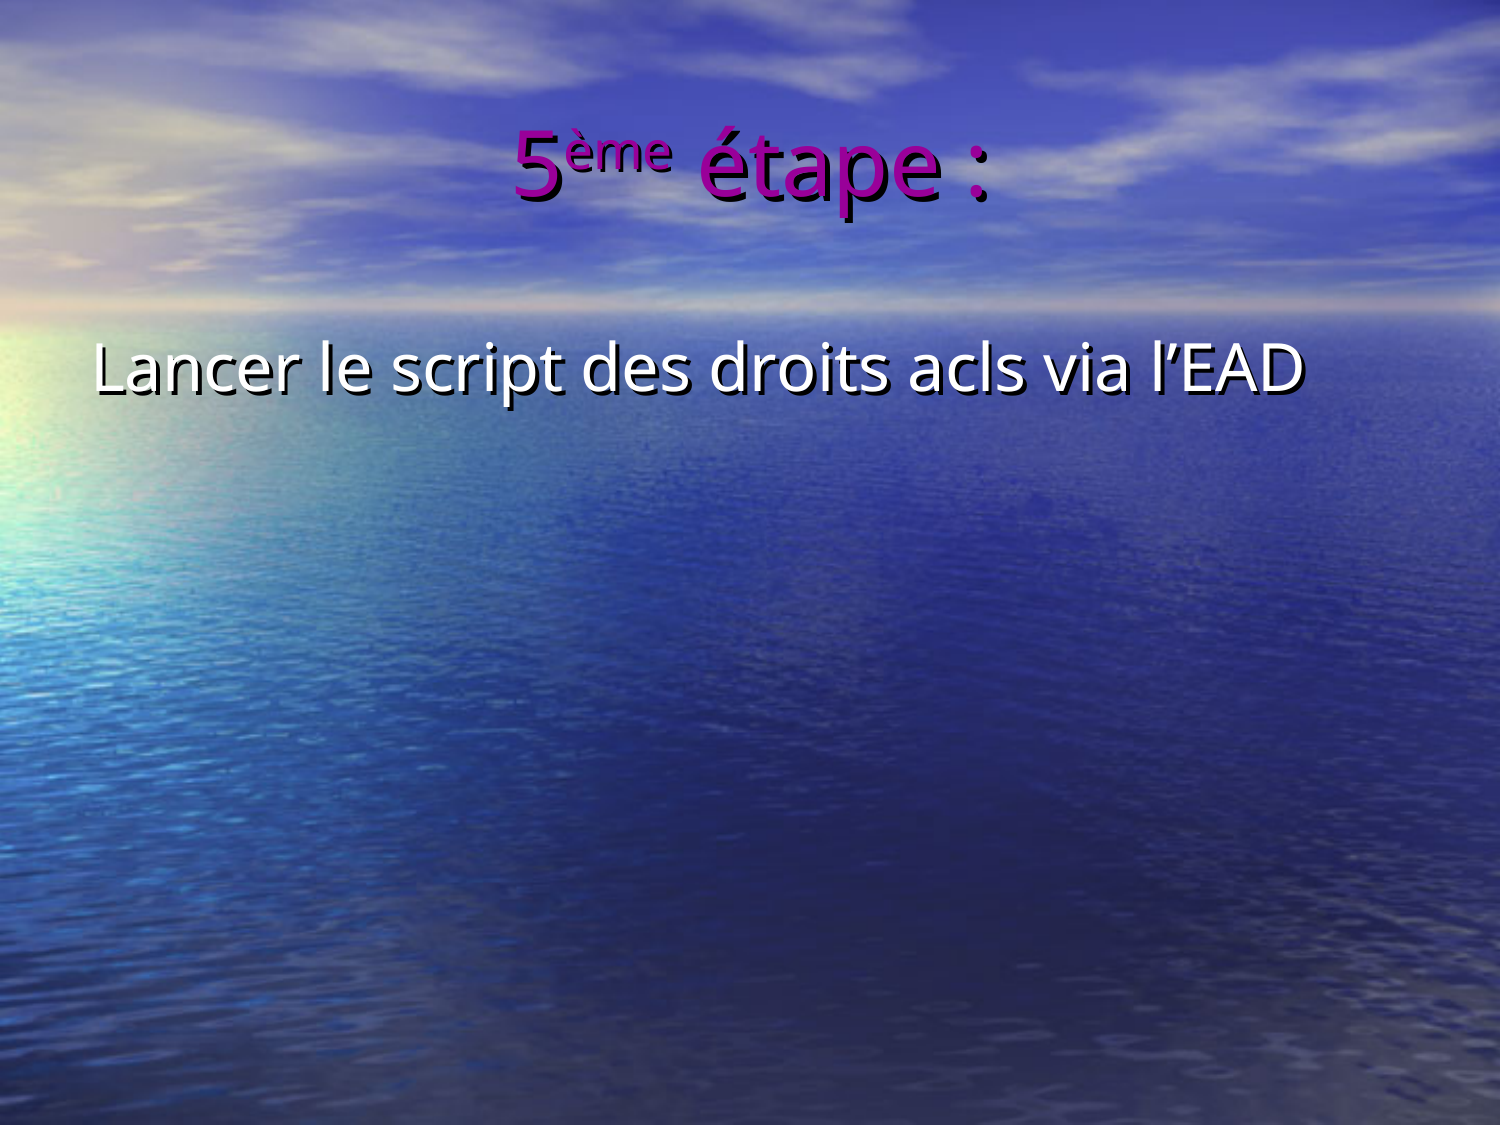

# 5ème étape :
Lancer le script des droits acls via l’EAD